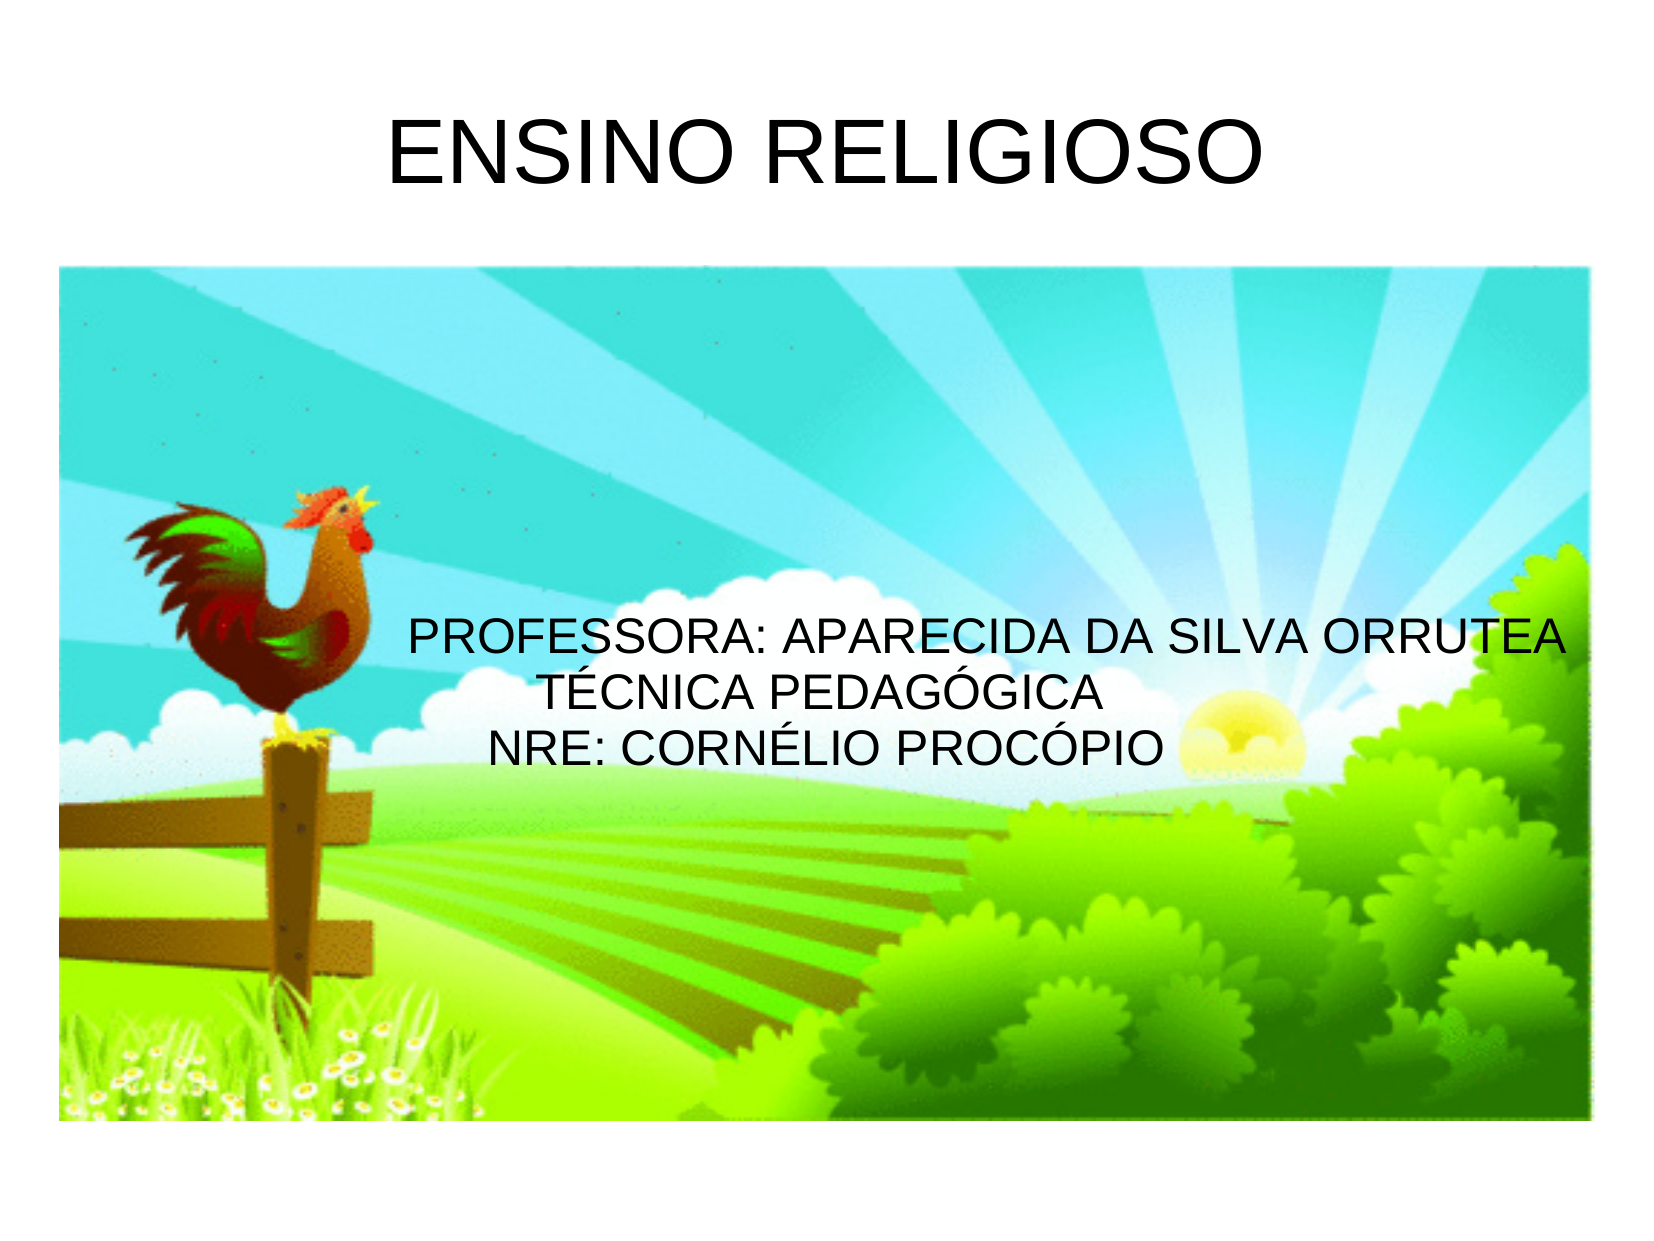

# ENSINO RELIGIOSO
 PROFESSORA: APARECIDA DA SILVA ORRUTEA
TÉCNICA PEDAGÓGICA
NRE: CORNÉLIO PROCÓPIO